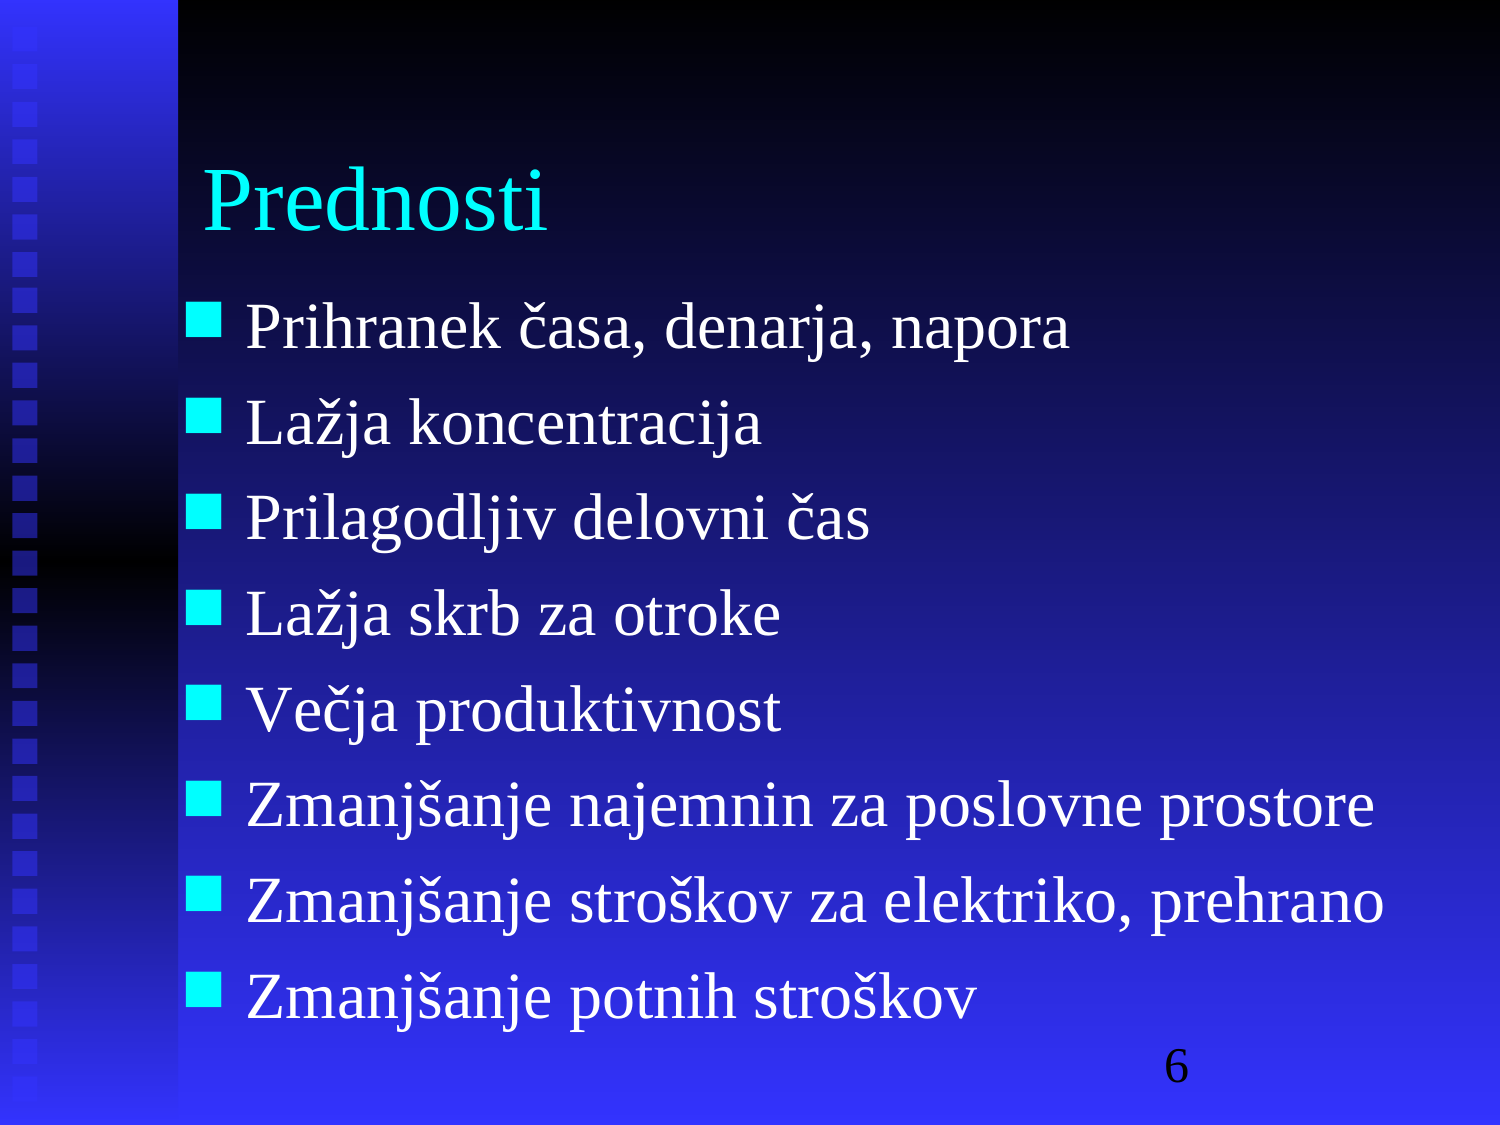

# Prednosti
Prihranek časa, denarja, napora
Lažja koncentracija
Prilagodljiv delovni čas
Lažja skrb za otroke
Večja produktivnost
Zmanjšanje najemnin za poslovne prostore
Zmanjšanje stroškov za elektriko, prehrano
Zmanjšanje potnih stroškov
6